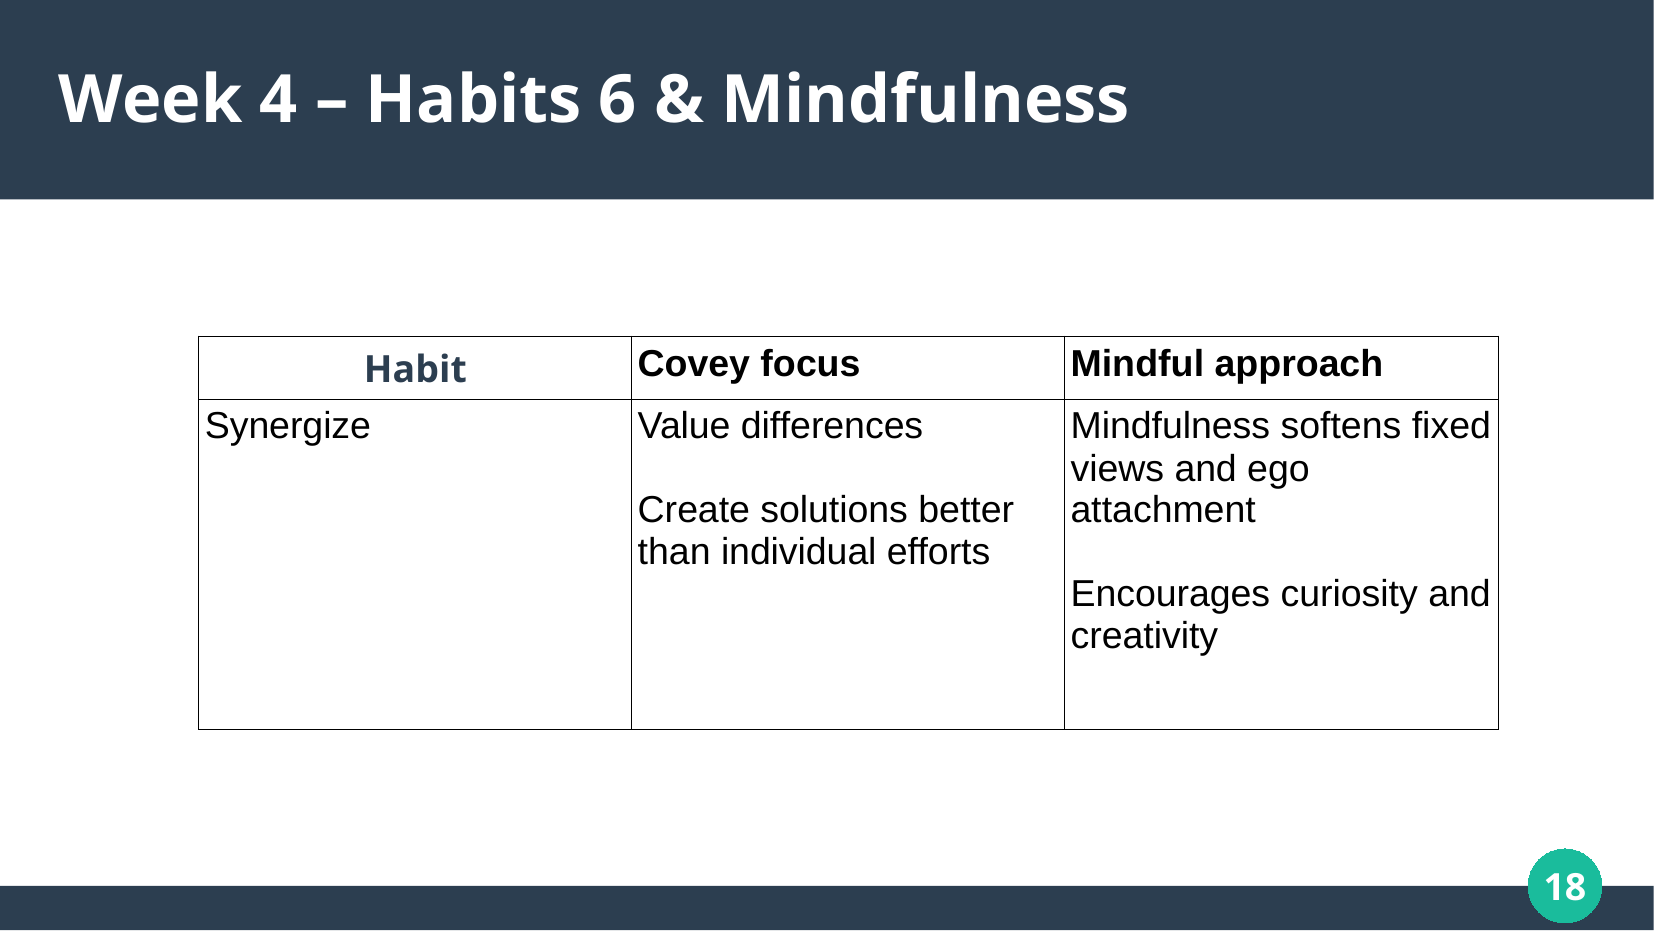

# Week 4 – Habits 6 & Mindfulness
| Habit | Covey focus | Mindful approach |
| --- | --- | --- |
| Synergize | Value differences Create solutions better than individual efforts | Mindfulness softens fixed views and ego attachment Encourages curiosity and creativity |
18